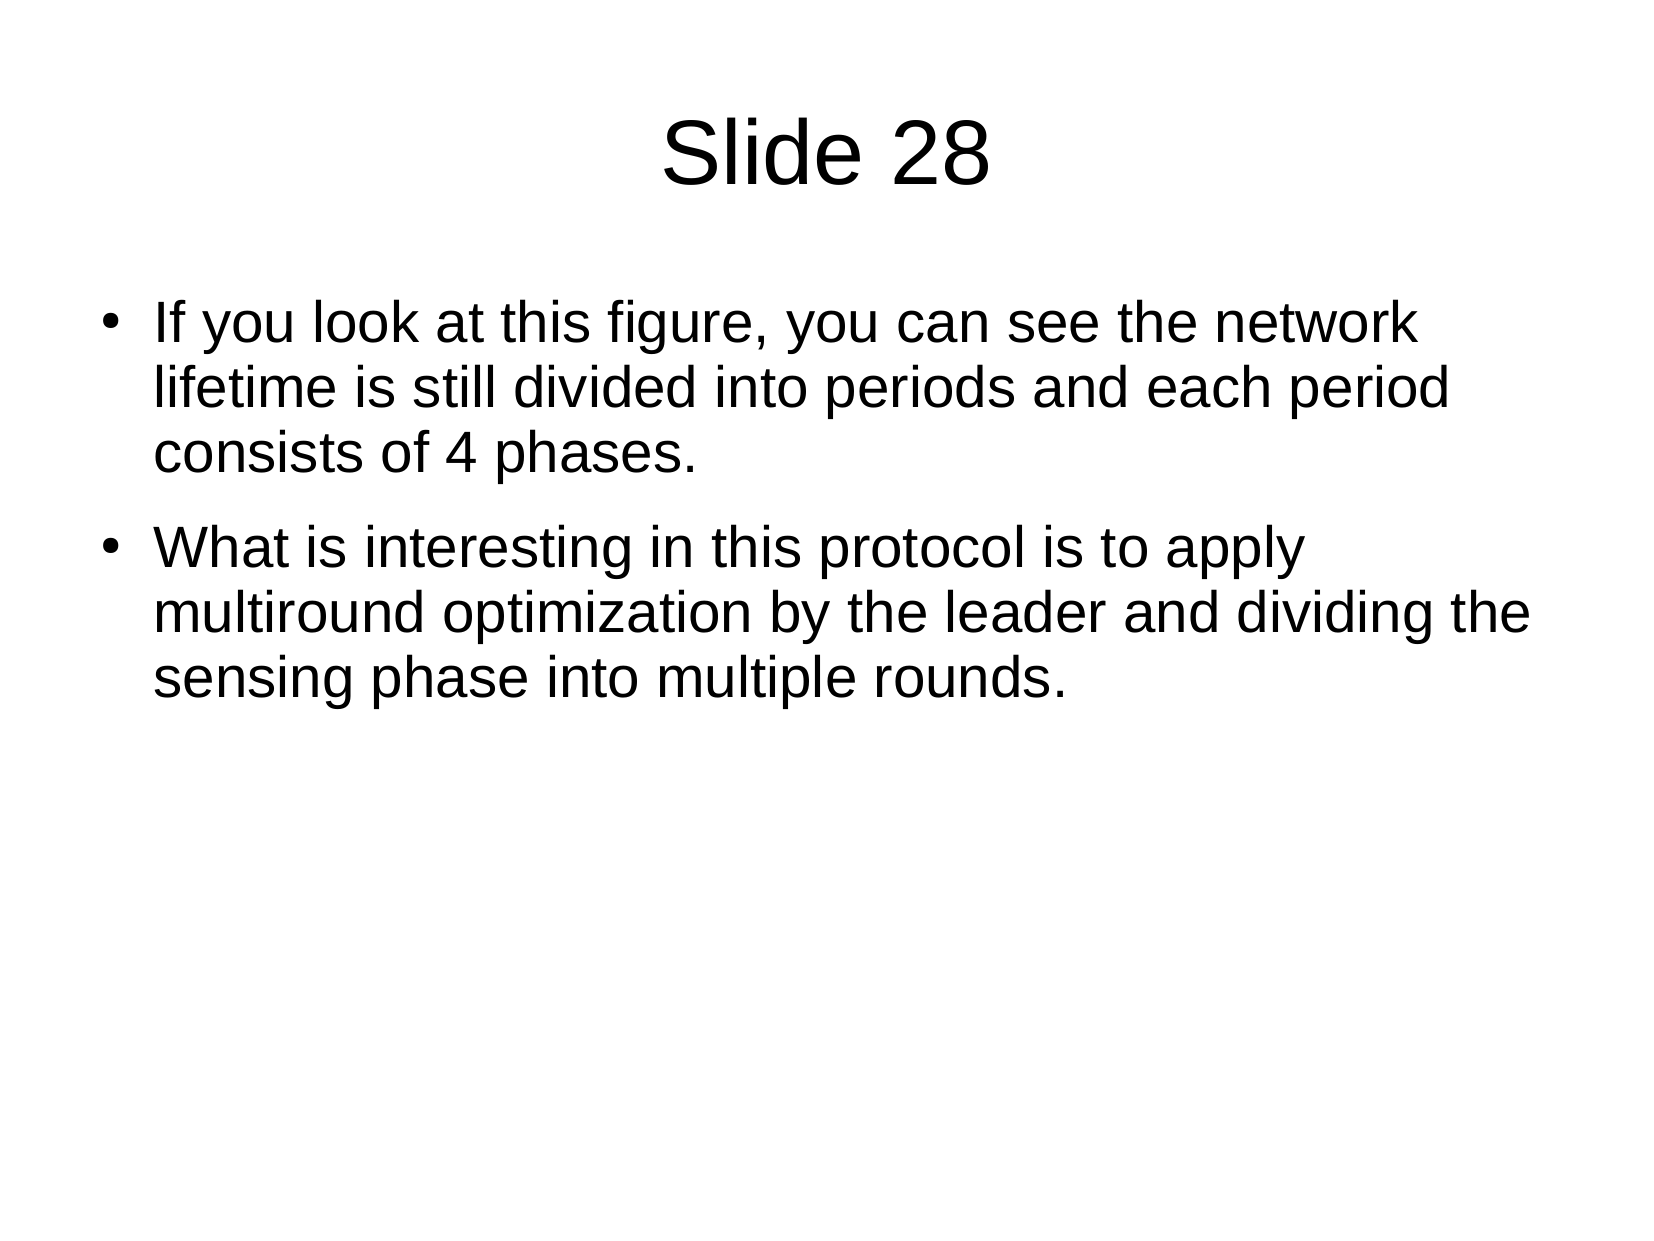

# Slide 28
If you look at this figure, you can see the network lifetime is still divided into periods and each period consists of 4 phases.
What is interesting in this protocol is to apply multiround optimization by the leader and dividing the sensing phase into multiple rounds.